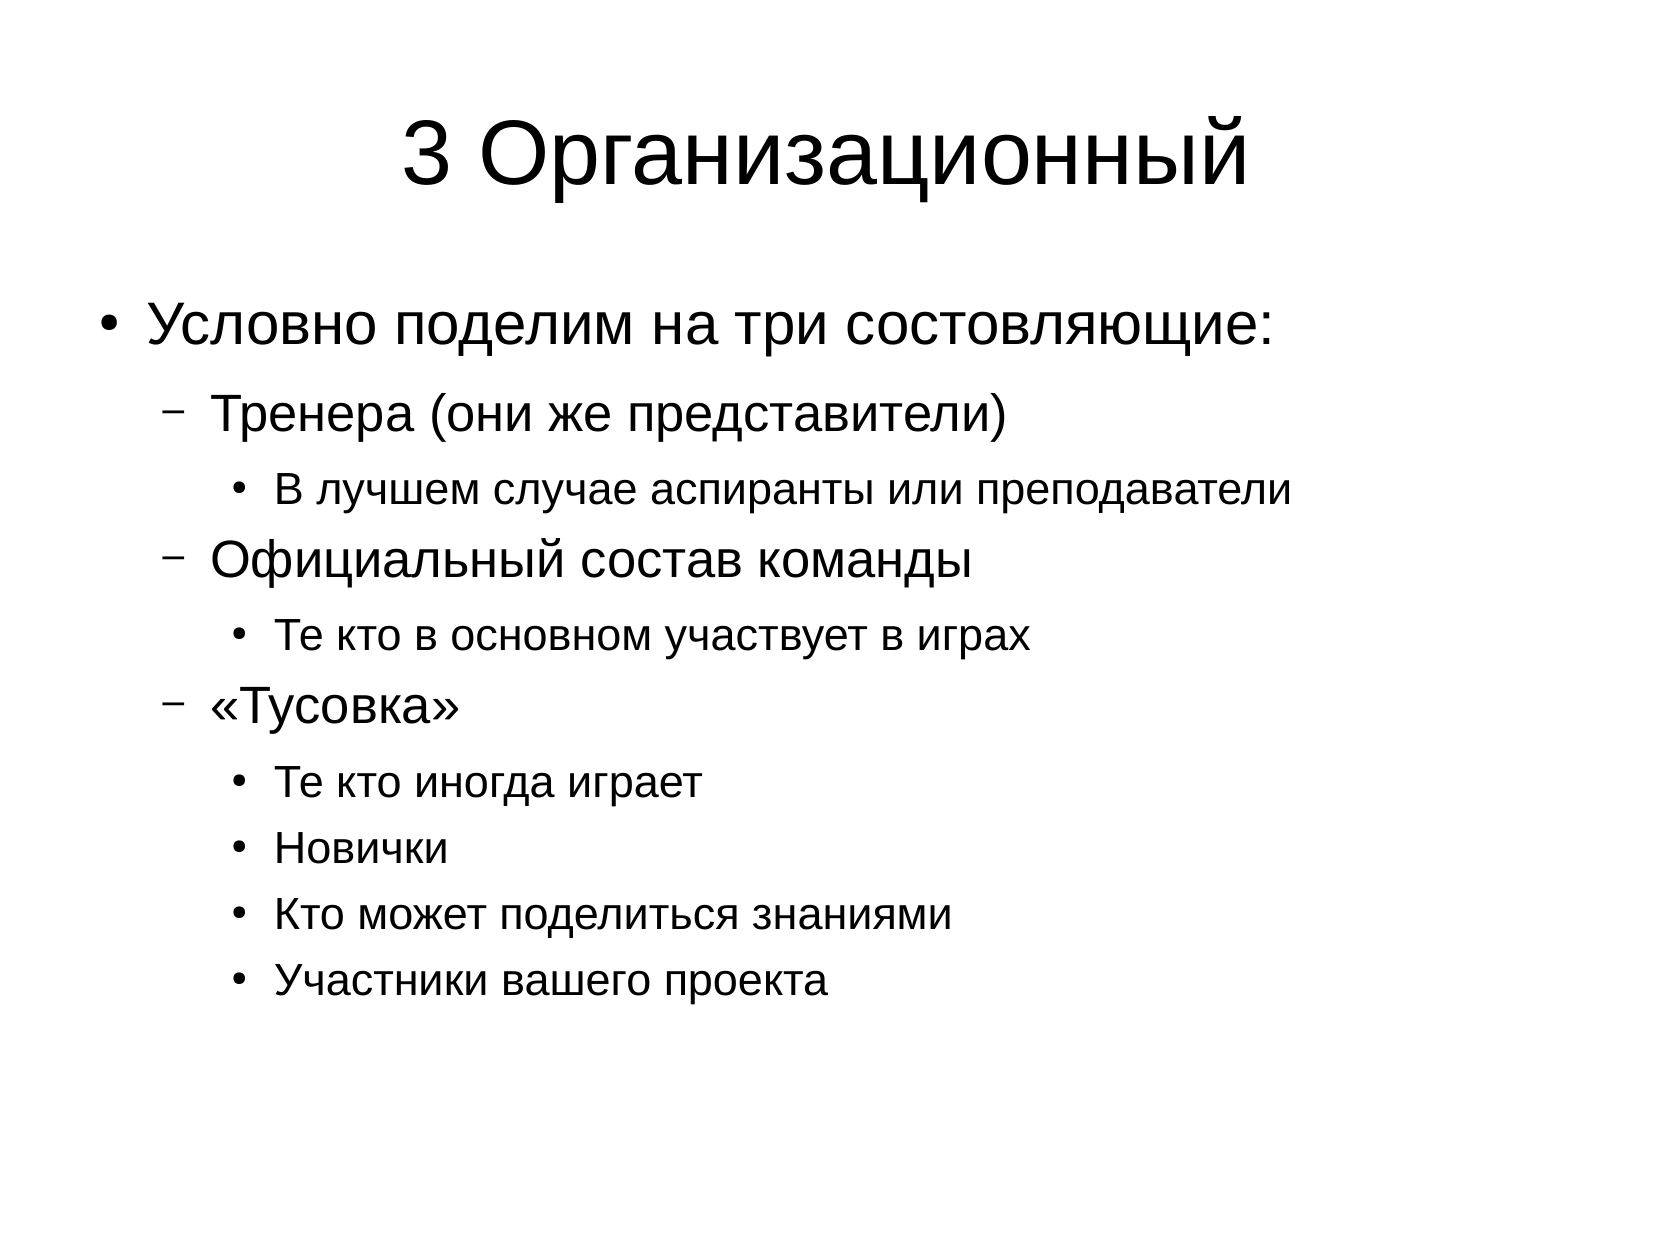

# 3 Организационный
Условно поделим на три состовляющие:
Тренера (они же представители)
В лучшем случае аспиранты или преподаватели
Официальный состав команды
Те кто в основном участвует в играх
«Тусовка»
Те кто иногда играет
Новички
Кто может поделиться знаниями
Участники вашего проекта